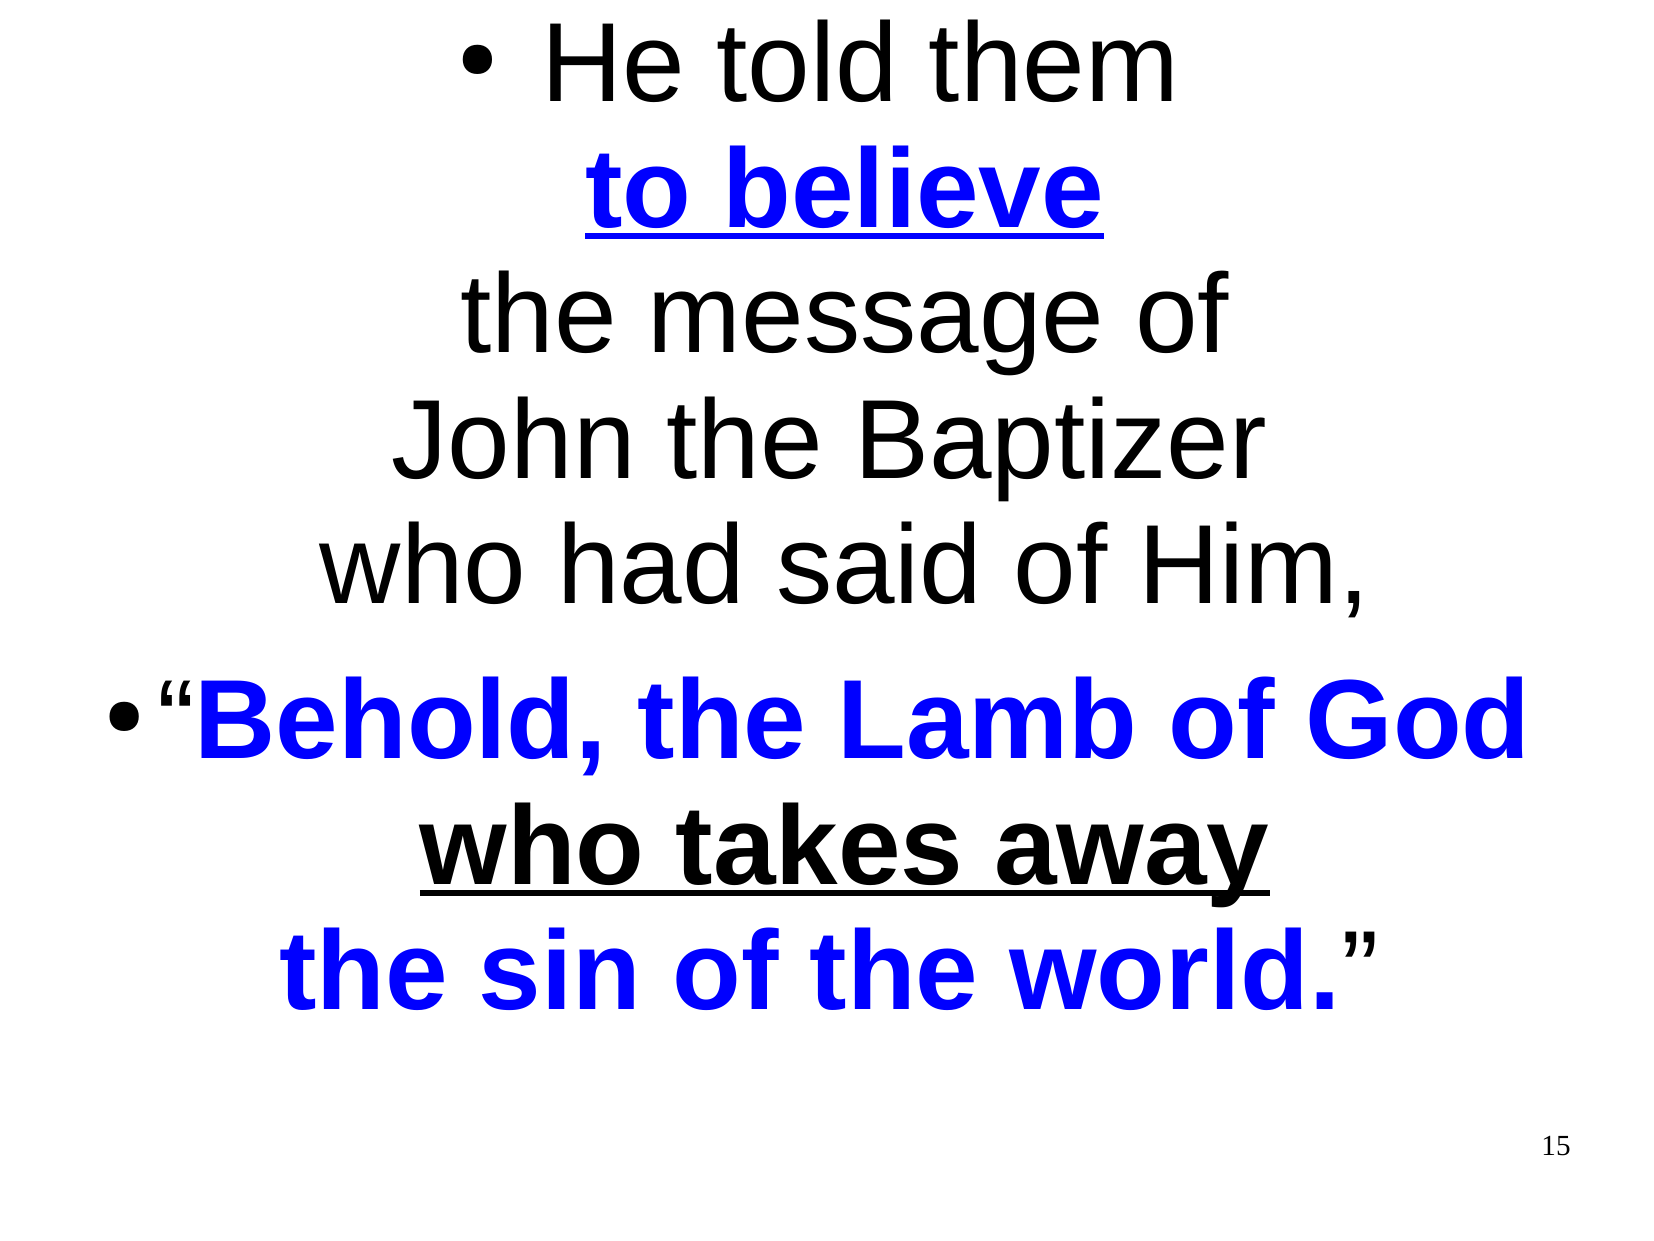

# He told them to believe the message of John the Baptizer who had said of Him,
“Behold, the Lamb of God
who takes away
the sin of the world.”
15